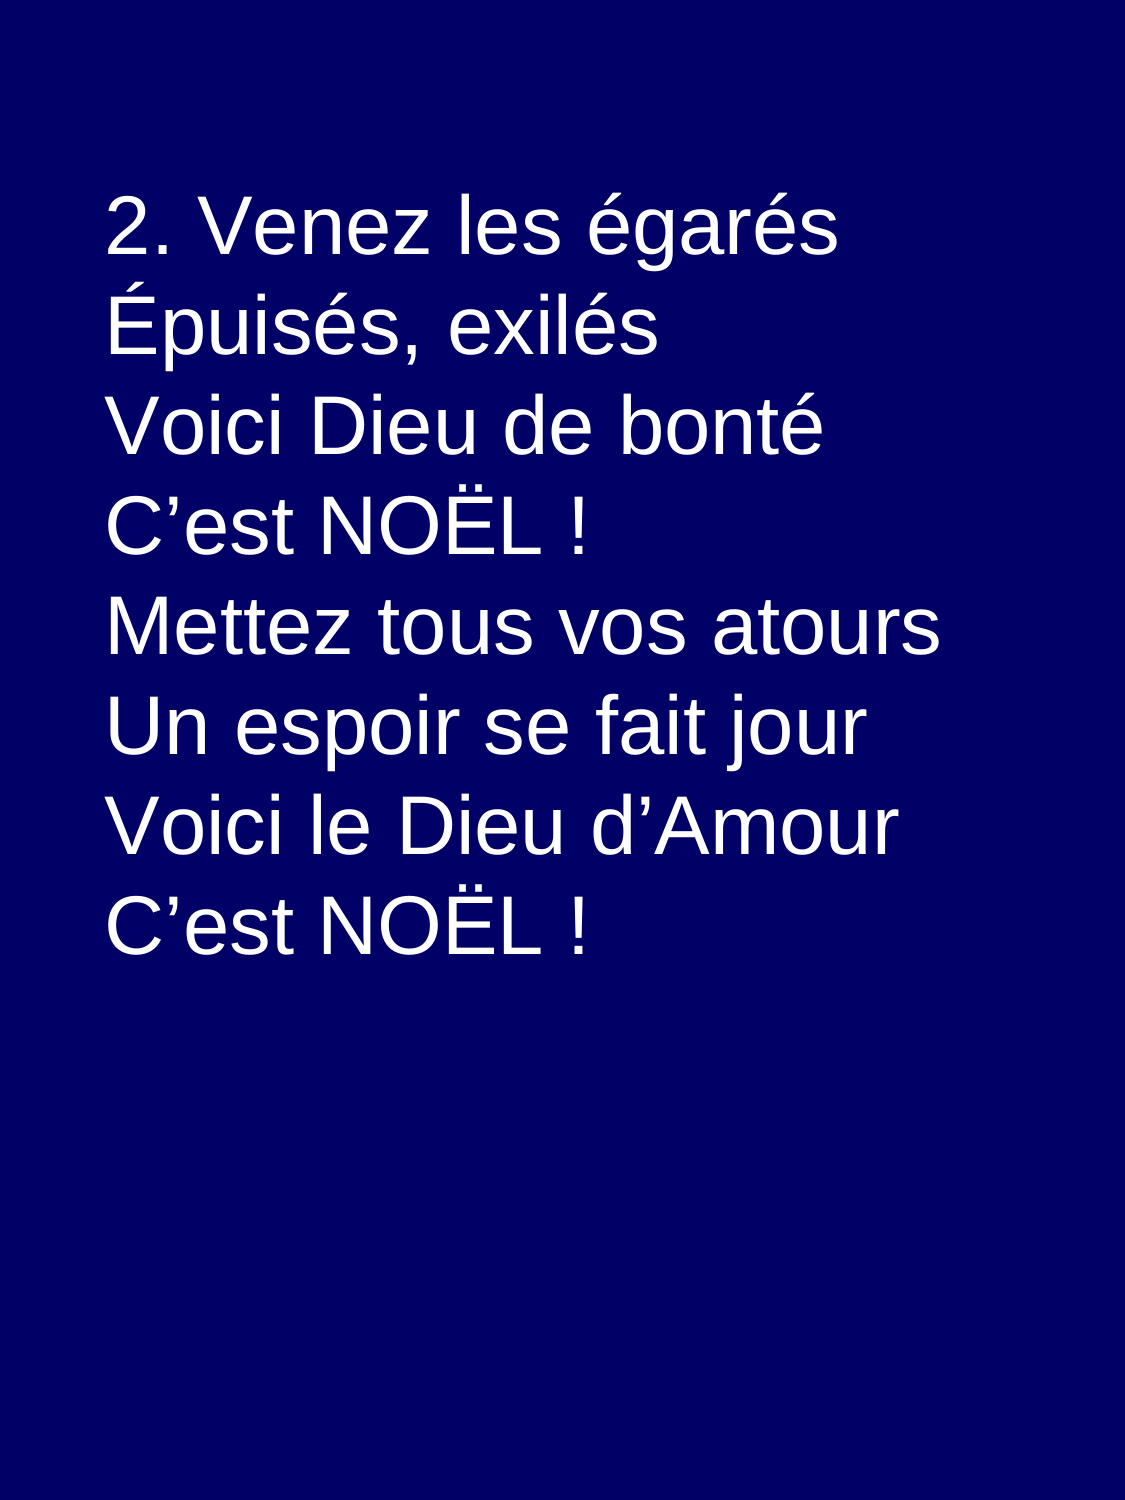

2. Venez les égarés
Épuisés, exilés
Voici Dieu de bonté
C’est NOËL !
Mettez tous vos atours
Un espoir se fait jour
Voici le Dieu d’Amour
C’est NOËL !